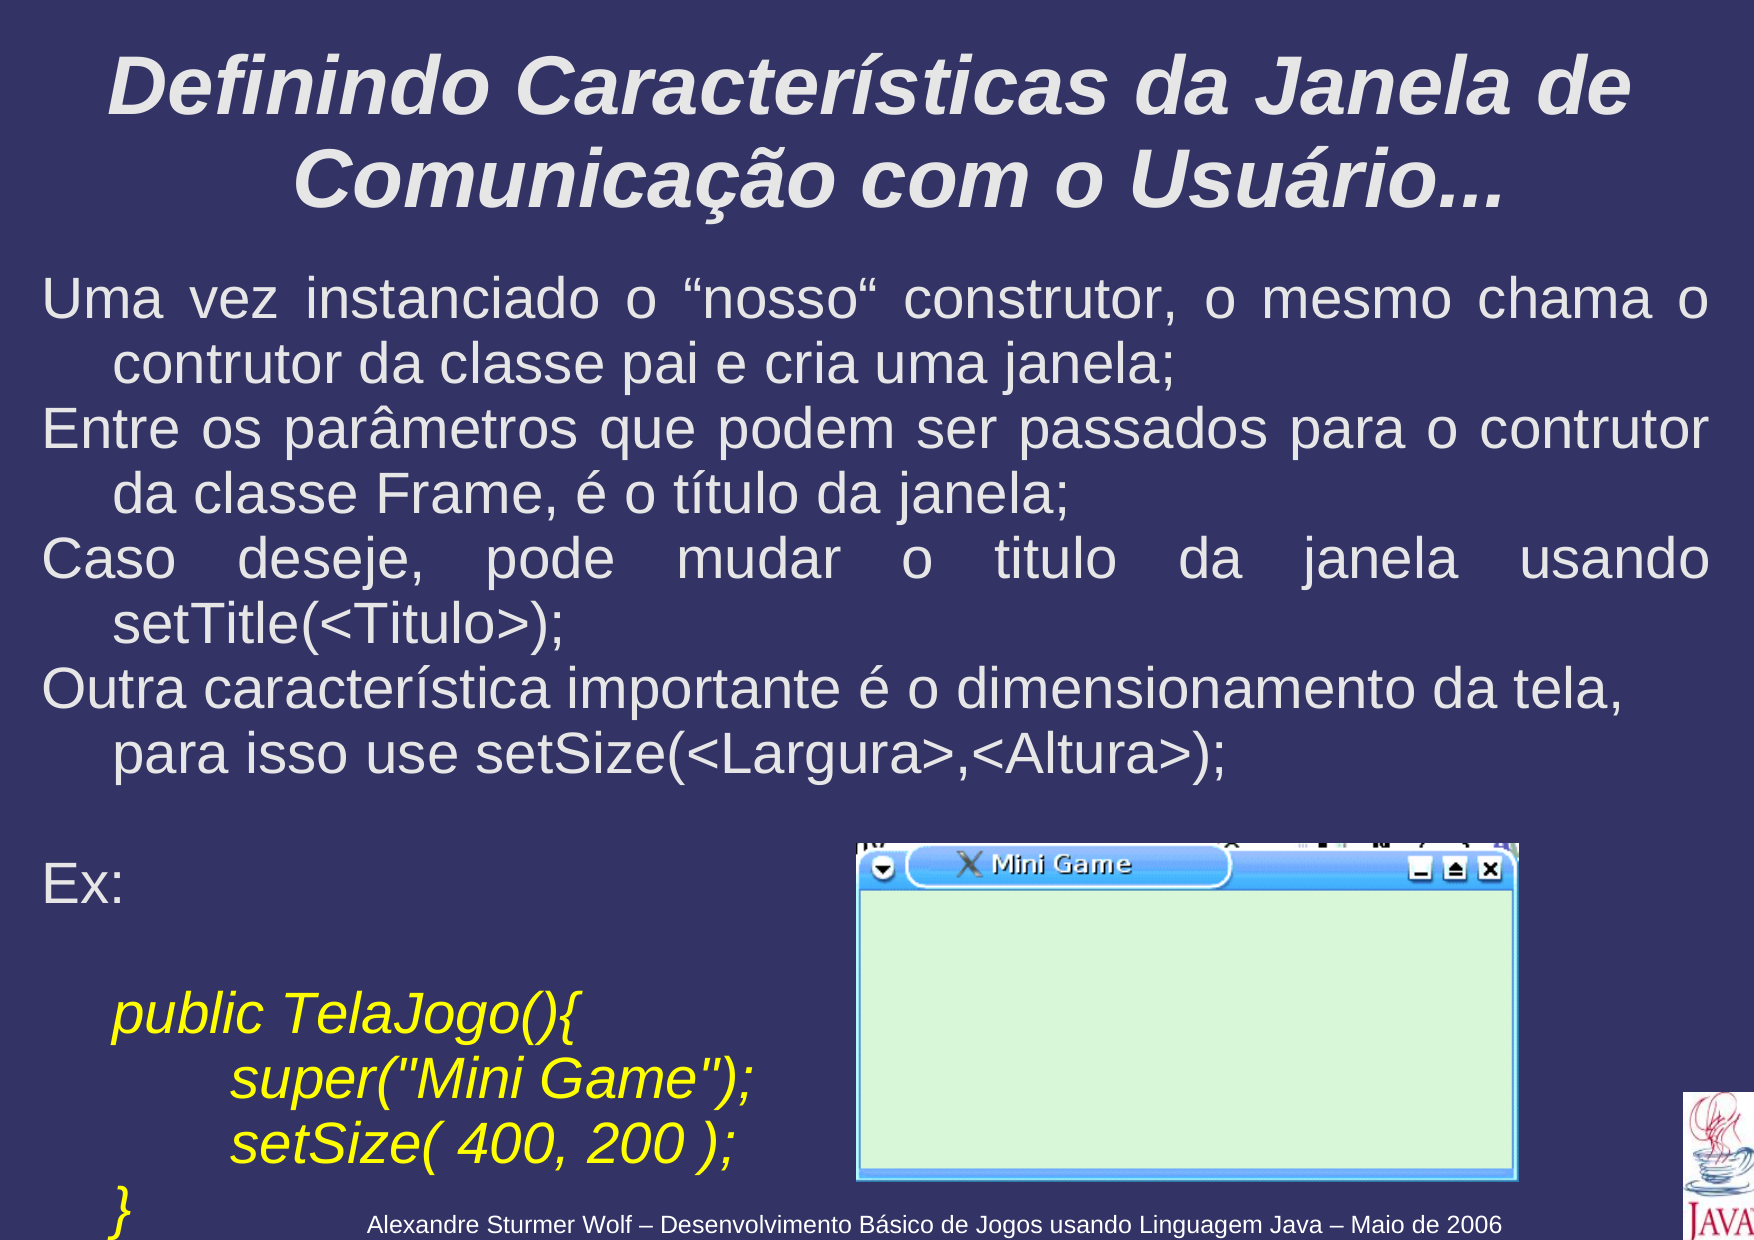

# Definindo Características da Janela de Comunicação com o Usuário...
Uma vez instanciado o “nosso“ construtor, o mesmo chama o contrutor da classe pai e cria uma janela;
Entre os parâmetros que podem ser passados para o contrutor da classe Frame, é o título da janela;
Caso deseje, pode mudar o titulo da janela usando setTitle(<Titulo>);
Outra característica importante é o dimensionamento da tela, para isso use setSize(<Largura>,<Altura>);
Ex:
public TelaJogo(){
	super("Mini Game");
	setSize( 400, 200 );
}